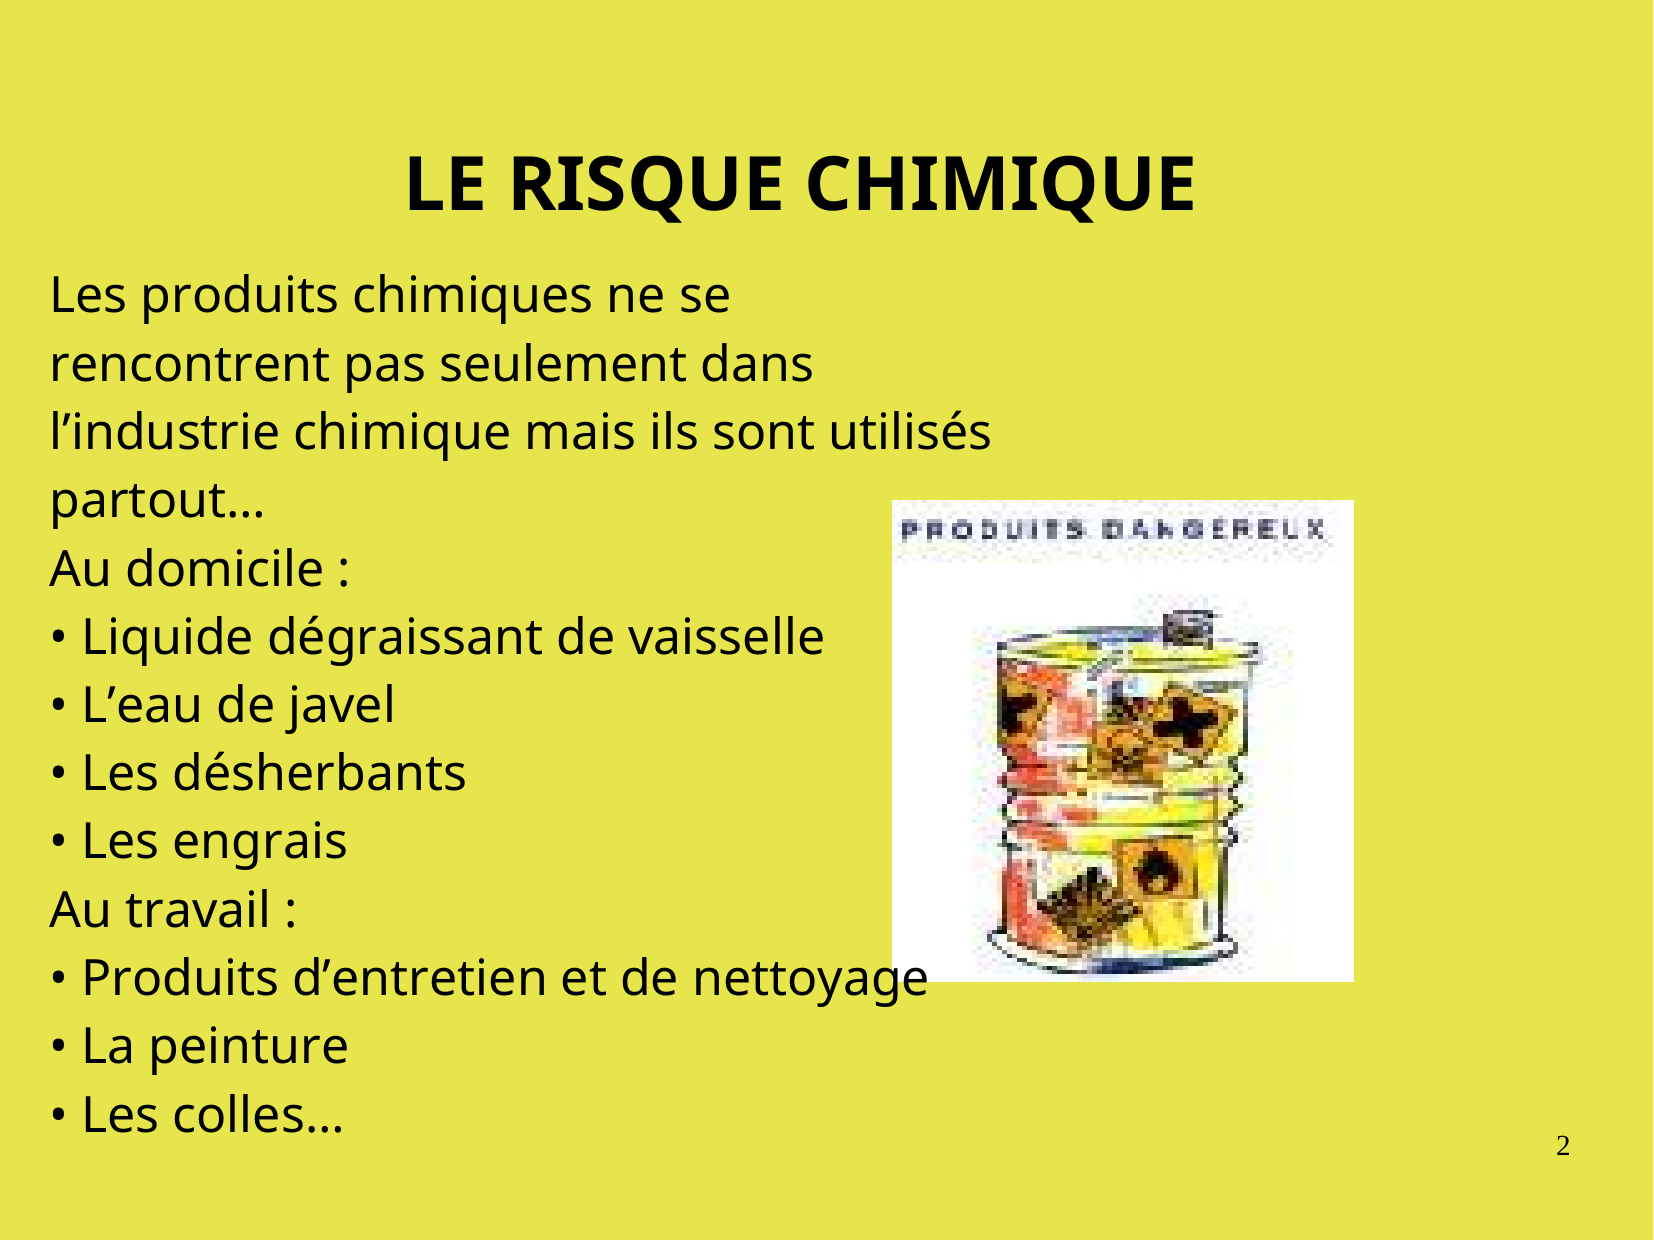

LE RISQUE CHIMIQUE
Les produits chimiques ne se rencontrent pas seulement dans l’industrie chimique mais ils sont utilisés partout…
Au domicile :
• Liquide dégraissant de vaisselle
• L’eau de javel
• Les désherbants
• Les engrais
Au travail :
• Produits d’entretien et de nettoyage
• La peinture
• Les colles…
2